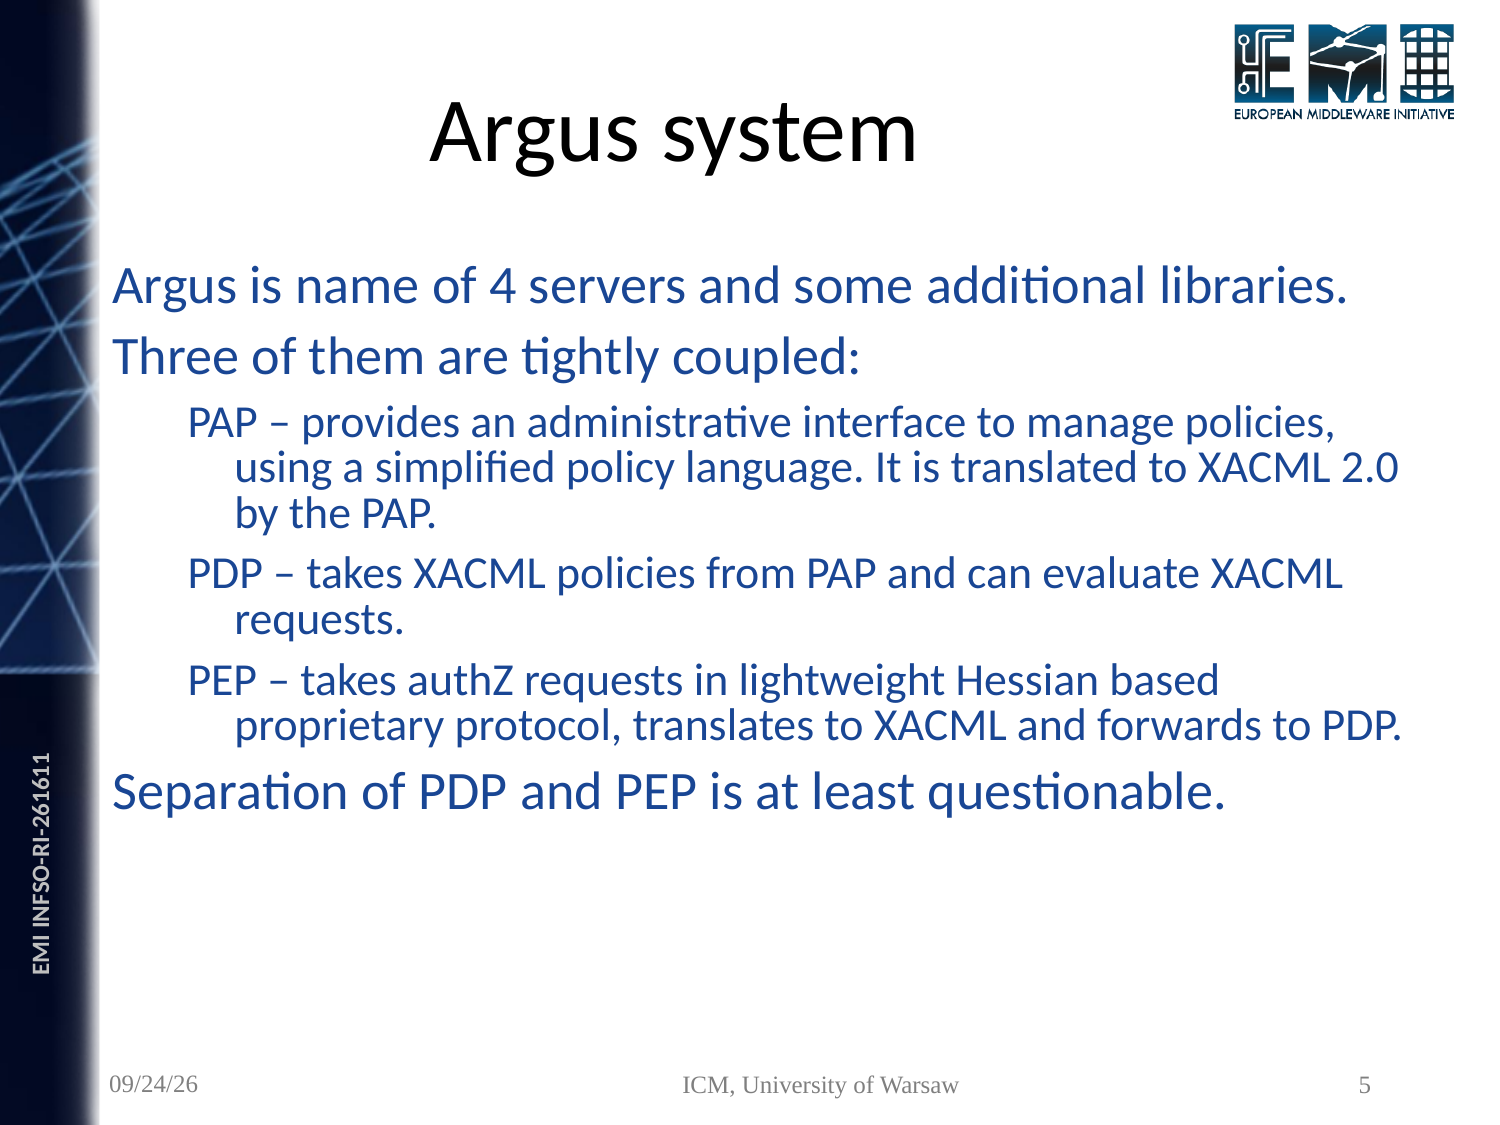

# Argus system
Argus is name of 4 servers and some additional libraries.
Three of them are tightly coupled:
PAP – provides an administrative interface to manage policies, using a simplified policy language. It is translated to XACML 2.0 by the PAP.
PDP – takes XACML policies from PAP and can evaluate XACML requests.
PEP – takes authZ requests in lightweight Hessian based proprietary protocol, translates to XACML and forwards to PDP.
Separation of PDP and PEP is at least questionable.
5